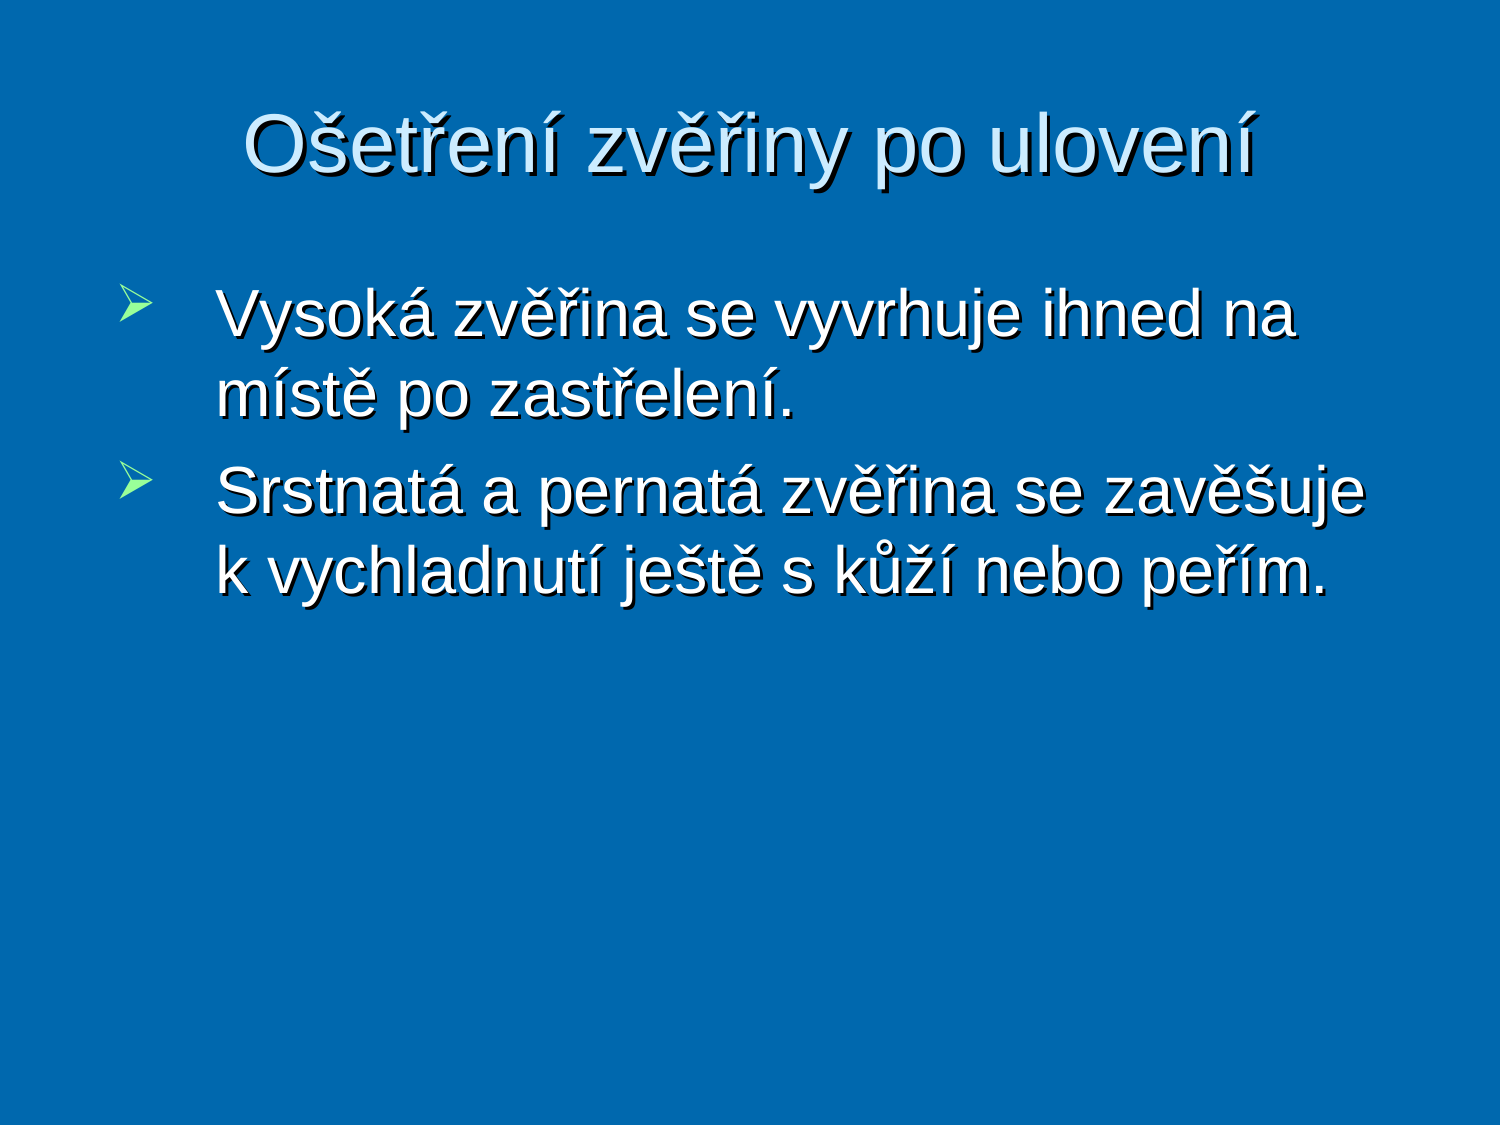

# Ošetření zvěřiny po ulovení
Vysoká zvěřina se vyvrhuje ihned na místě po zastřelení.
Srstnatá a pernatá zvěřina se zavěšuje k vychladnutí ještě s kůží nebo peřím.